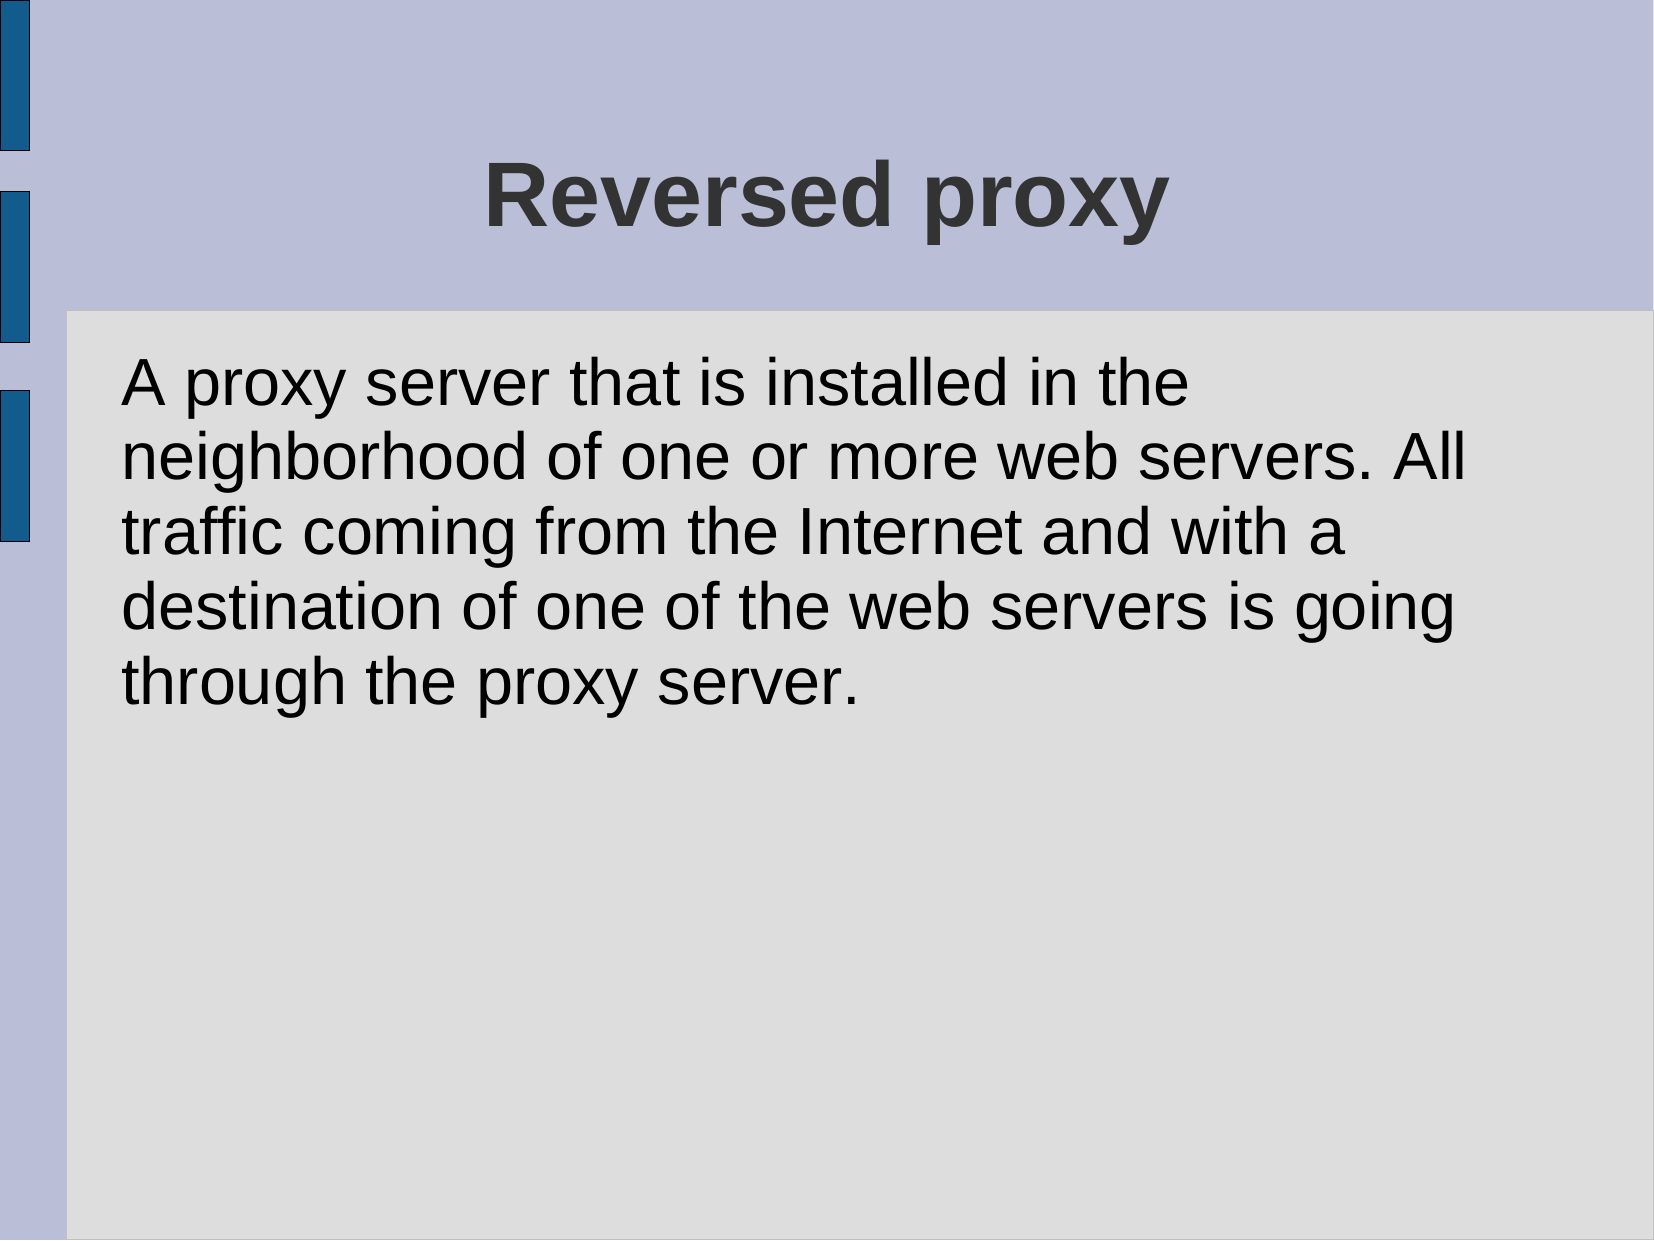

# Reversed proxy
A proxy server that is installed in the neighborhood of one or more web servers. All traffic coming from the Internet and with a destination of one of the web servers is going through the proxy server.